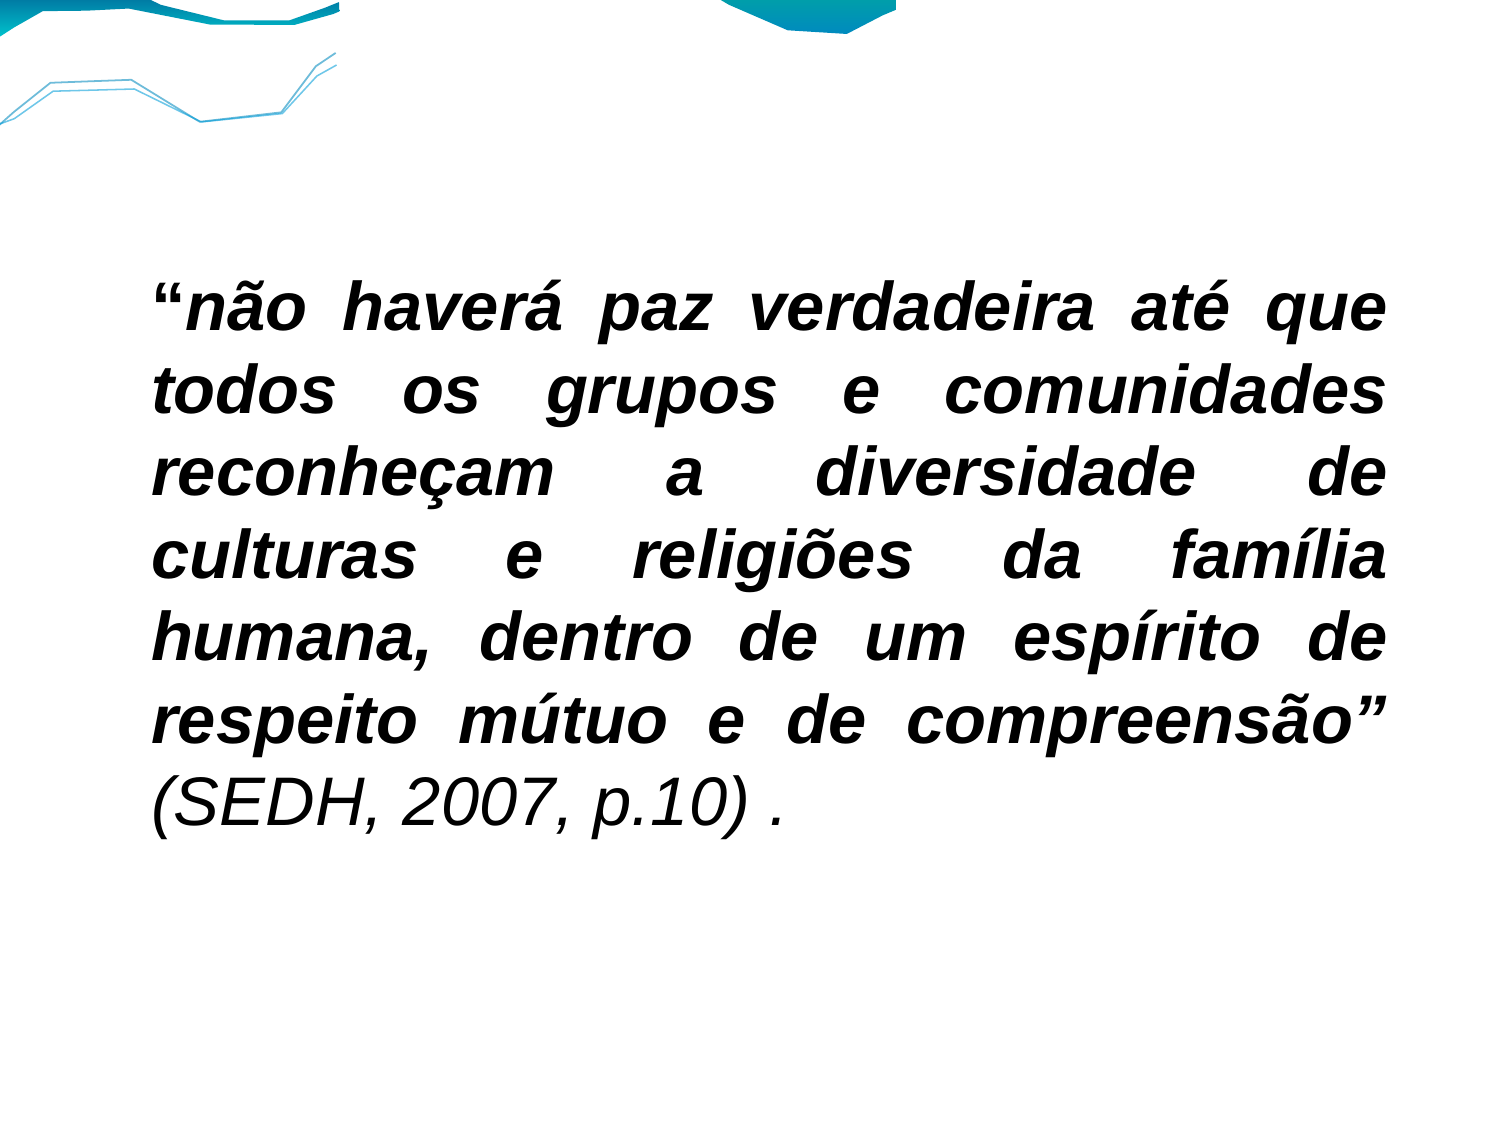

# “não haverá paz verdadeira até que todos os grupos e comunidades reconheçam a diversidade de culturas e religiões da família humana, dentro de um espírito de respeito mútuo e de compreensão” (SEDH, 2007, p.10) .